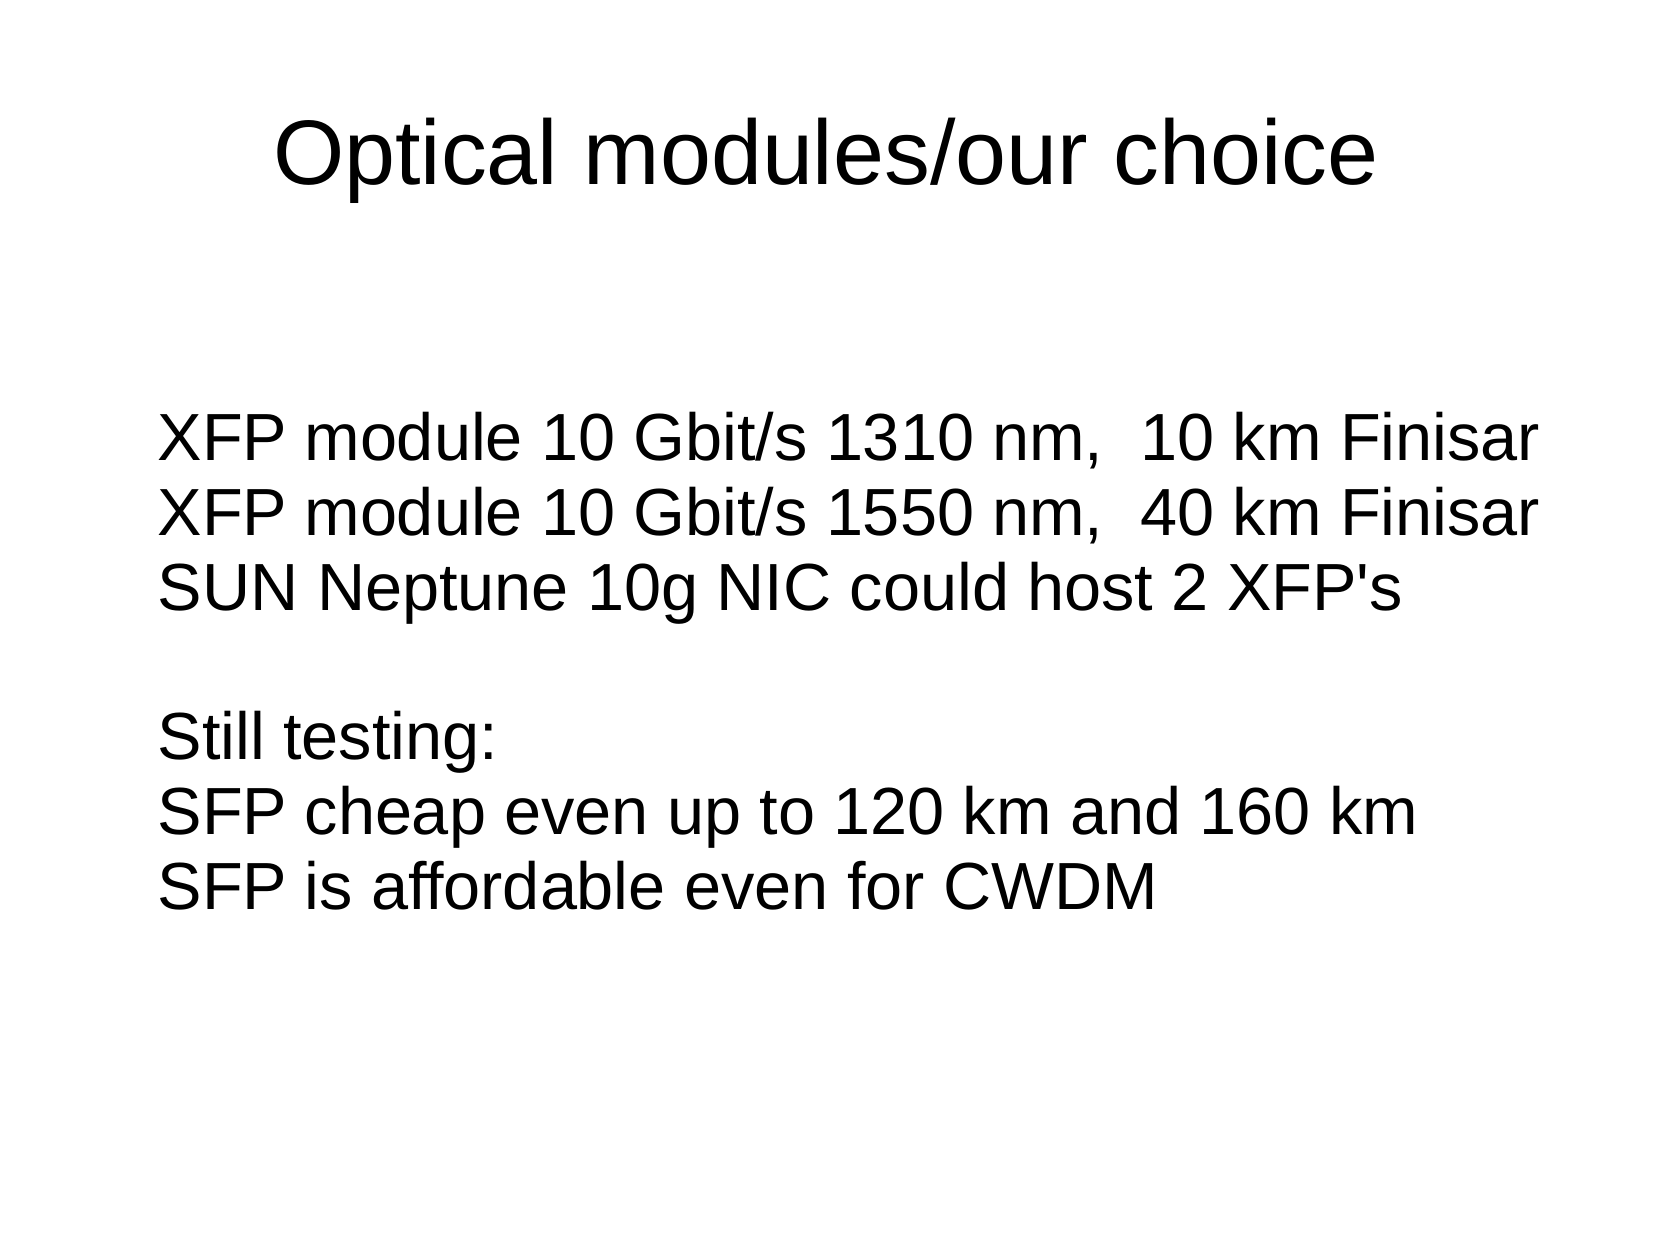

# Optical modules/our choice
	XFP module 10 Gbit/s 1310 nm, 10 km Finisar
 	XFP module 10 Gbit/s 1550 nm, 40 km Finisar
	SUN Neptune 10g NIC could host 2 XFP's
	Still testing:
	SFP cheap even up to 120 km and 160 km
	SFP is affordable even for CWDM